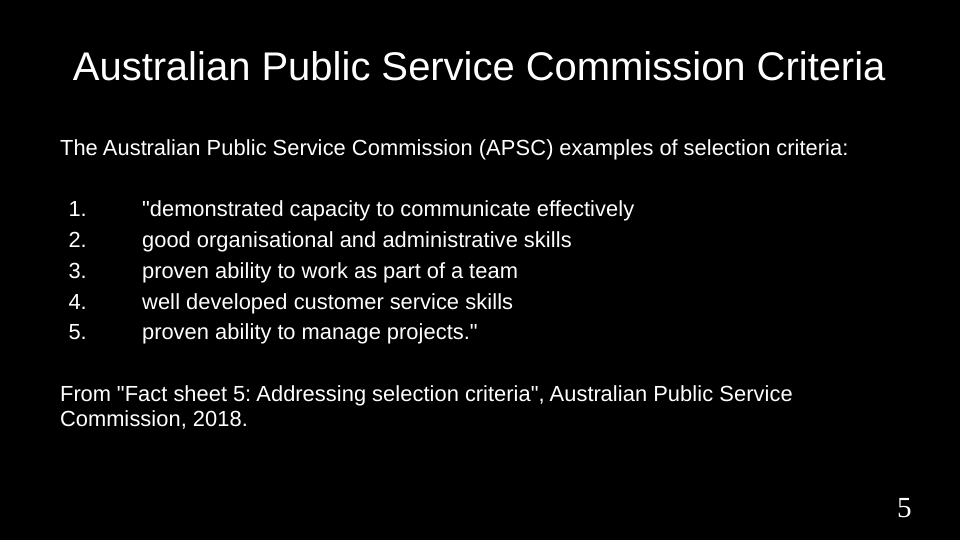

# Australian Public Service Commission Criteria
The Australian Public Service Commission (APSC) examples of selection criteria:
 "demonstrated capacity to communicate effectively
 good organisational and administrative skills
 proven ability to work as part of a team
 well developed customer service skills
 proven ability to manage projects."
From "Fact sheet 5: Addressing selection criteria", Australian Public Service Commission, 2018.
5